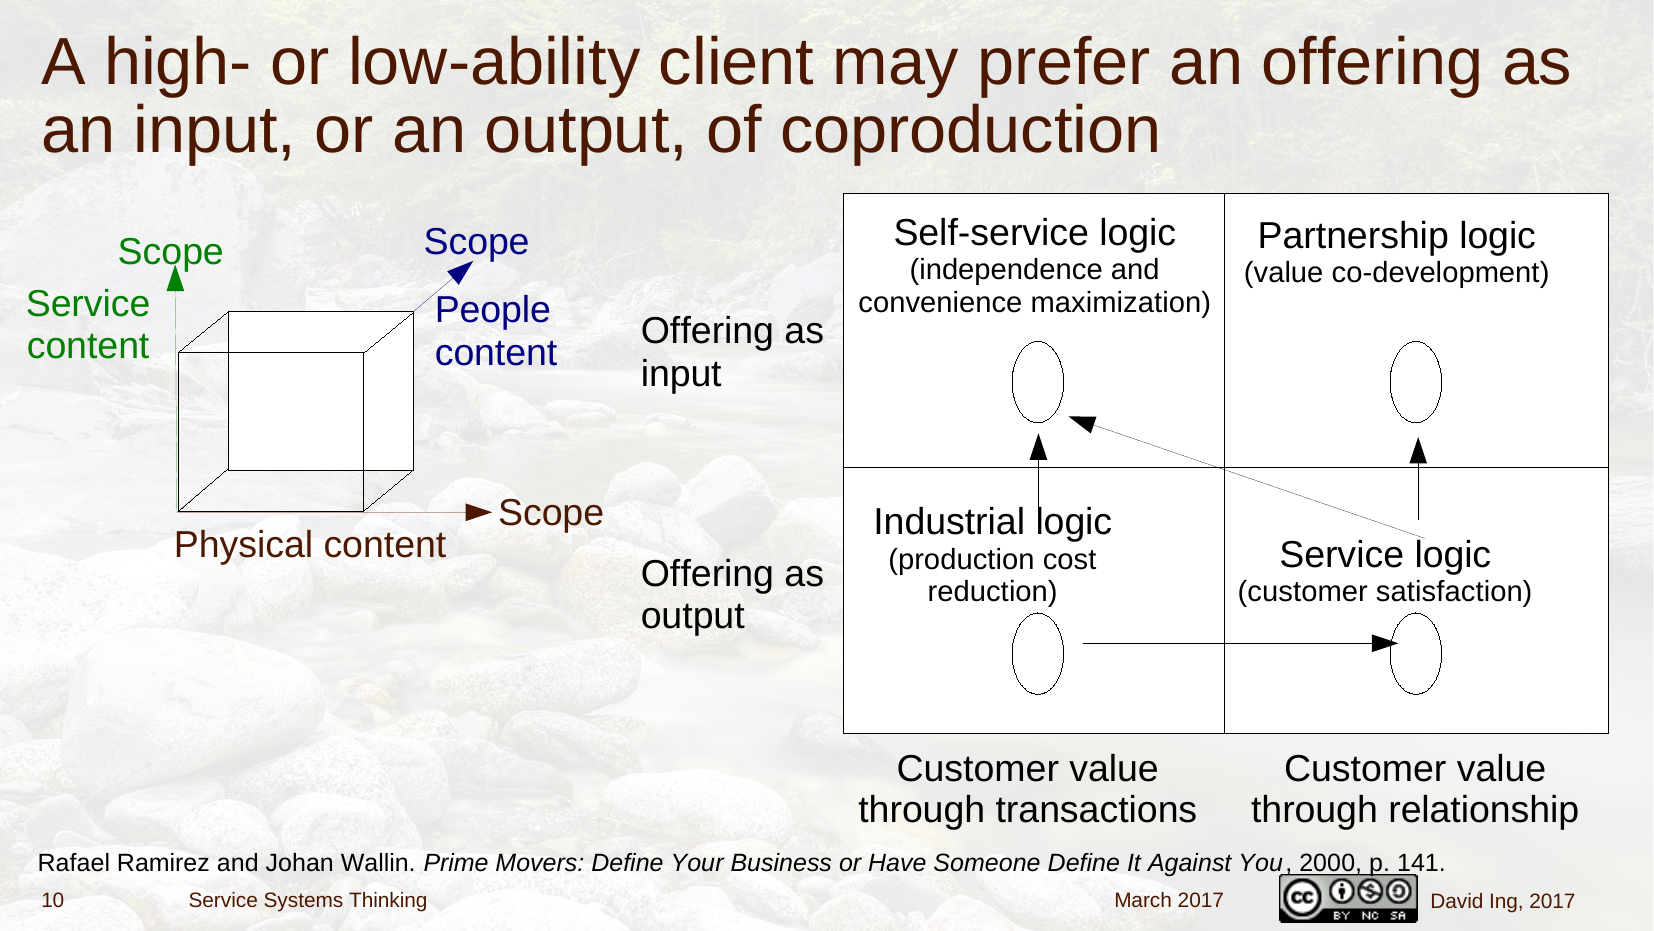

# A high- or low-ability client may prefer an offering as an input, or an output, of coproduction
Partnership logic
(value co-development)
Self-service logic
(independence and convenience maximization)
Scope
Scope
Service content
People content
Offering as input
Scope
Industrial logic
(production cost reduction)
Service logic
(customer satisfaction)
Physical content
Offering as output
Customer value through transactions
Customer value through relationship
Rafael Ramirez and Johan Wallin. Prime Movers: Define Your Business or Have Someone Define It Against You, 2000, p. 141.
Service Systems Thinking
March 2017
10